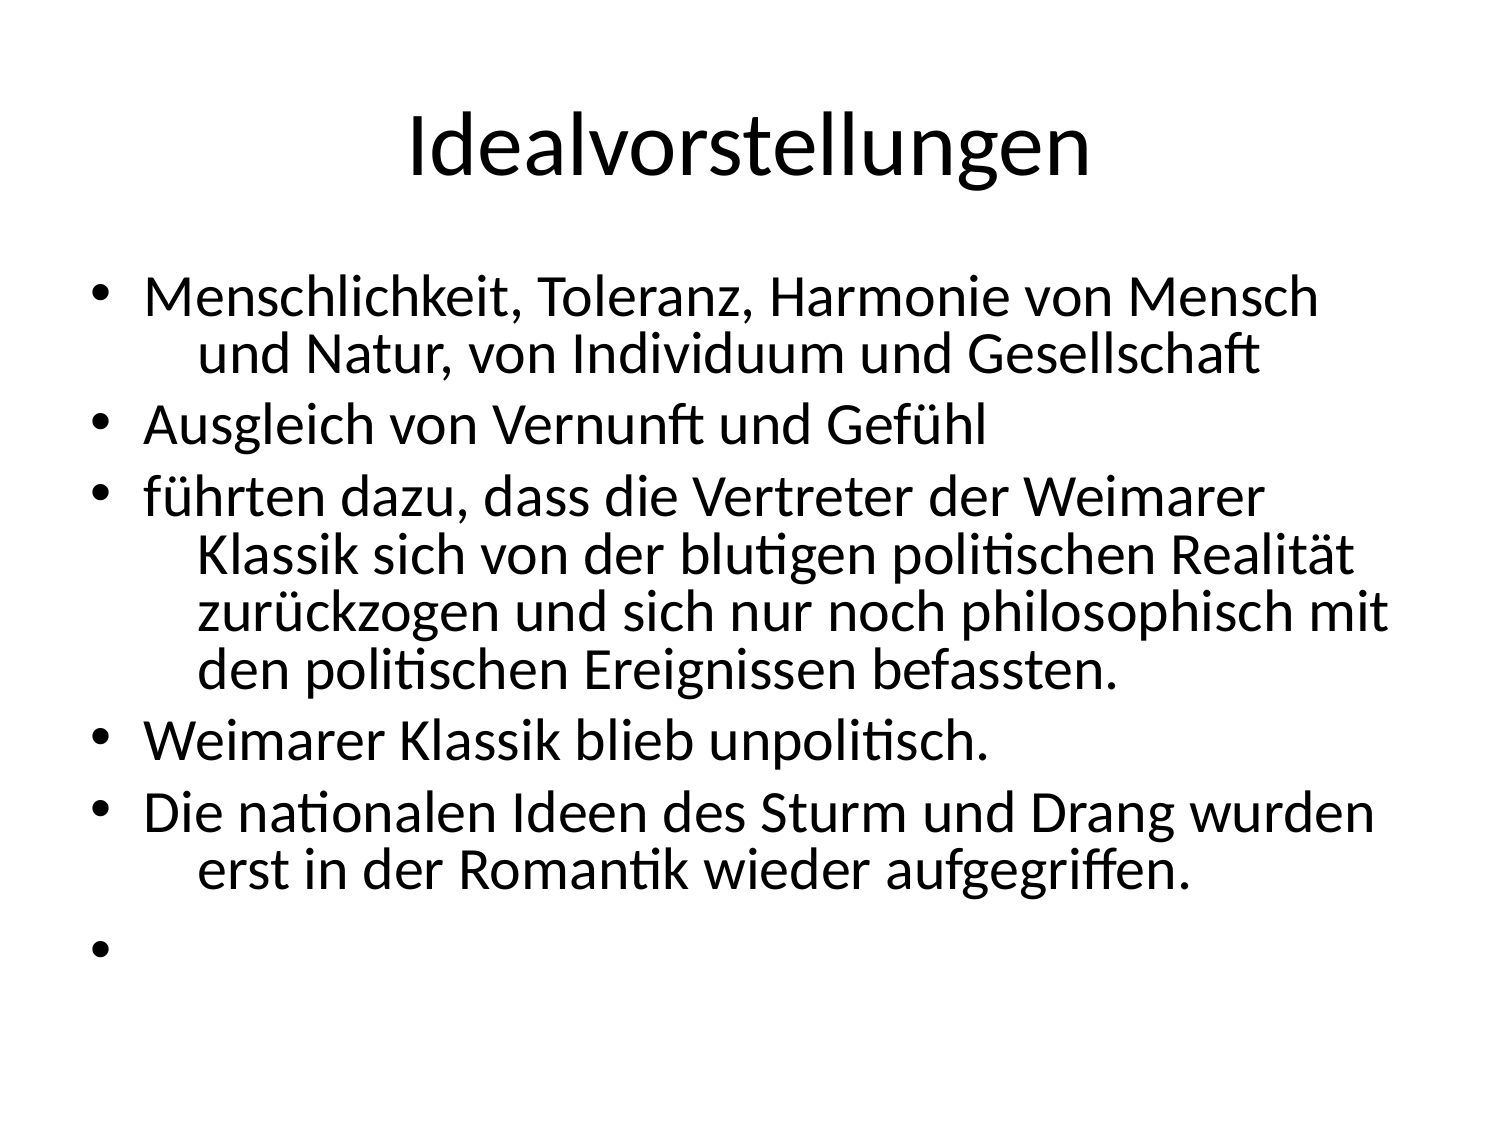

# Idealvorstellungen
Menschlichkeit, Toleranz, Harmonie von Mensch und Natur, von Individuum und Gesellschaft
Ausgleich von Vernunft und Gefühl
führten dazu, dass die Vertreter der Weimarer Klassik sich von der blutigen politischen Realität zurückzogen und sich nur noch philosophisch mit den politischen Ereignissen befassten.
Weimarer Klassik blieb unpolitisch.
Die nationalen Ideen des Sturm und Drang wurden erst in der Romantik wieder aufgegriffen.